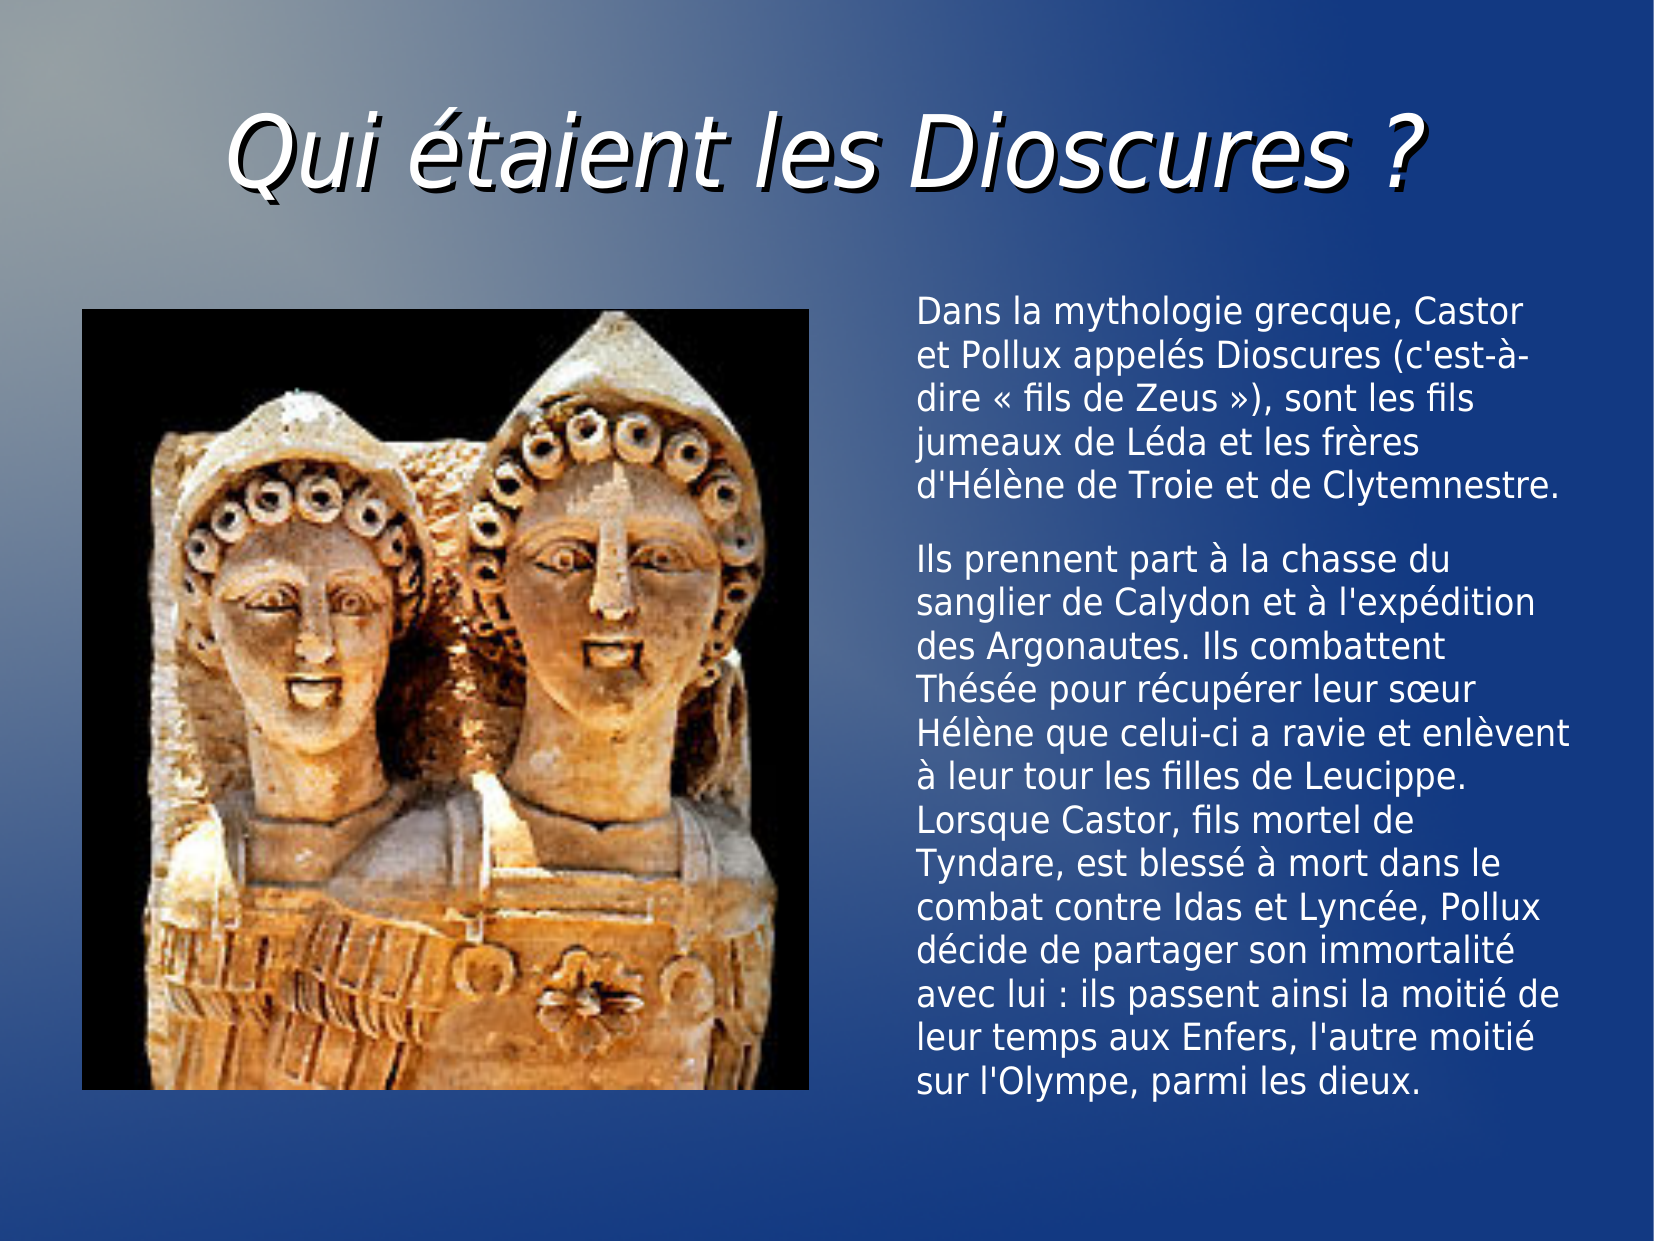

# Qui étaient les Dioscures ?
Dans la mythologie grecque, Castor et Pollux appelés Dioscures (c'est-à-dire « fils de Zeus »), sont les fils jumeaux de Léda et les frères d'Hélène de Troie et de Clytemnestre.
Ils prennent part à la chasse du sanglier de Calydon et à l'expédition des Argonautes. Ils combattent Thésée pour récupérer leur sœur Hélène que celui-ci a ravie et enlèvent à leur tour les filles de Leucippe. Lorsque Castor, fils mortel de Tyndare, est blessé à mort dans le combat contre Idas et Lyncée, Pollux décide de partager son immortalité avec lui : ils passent ainsi la moitié de leur temps aux Enfers, l'autre moitié sur l'Olympe, parmi les dieux.